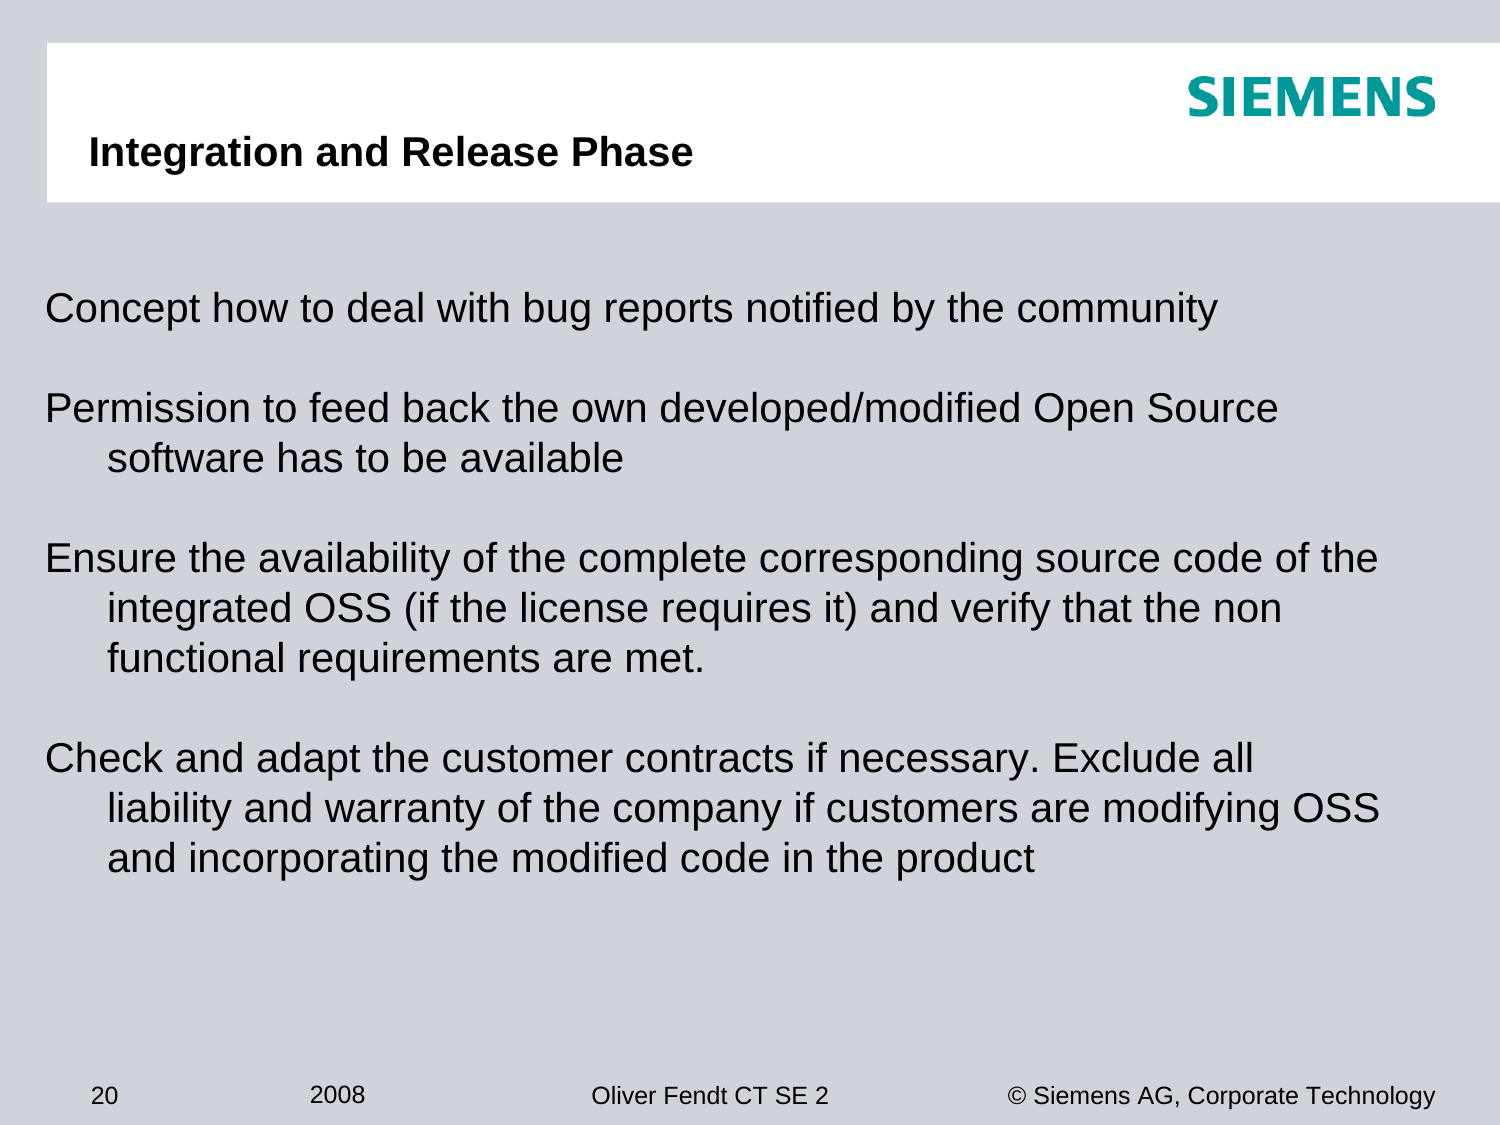

# Integration and Release Phase
Concept how to deal with bug reports notified by the community
Permission to feed back the own developed/modified Open Source software has to be available
Ensure the availability of the complete corresponding source code of the integrated OSS (if the license requires it) and verify that the non functional requirements are met.
Check and adapt the customer contracts if necessary. Exclude all liability and warranty of the company if customers are modifying OSS and incorporating the modified code in the product